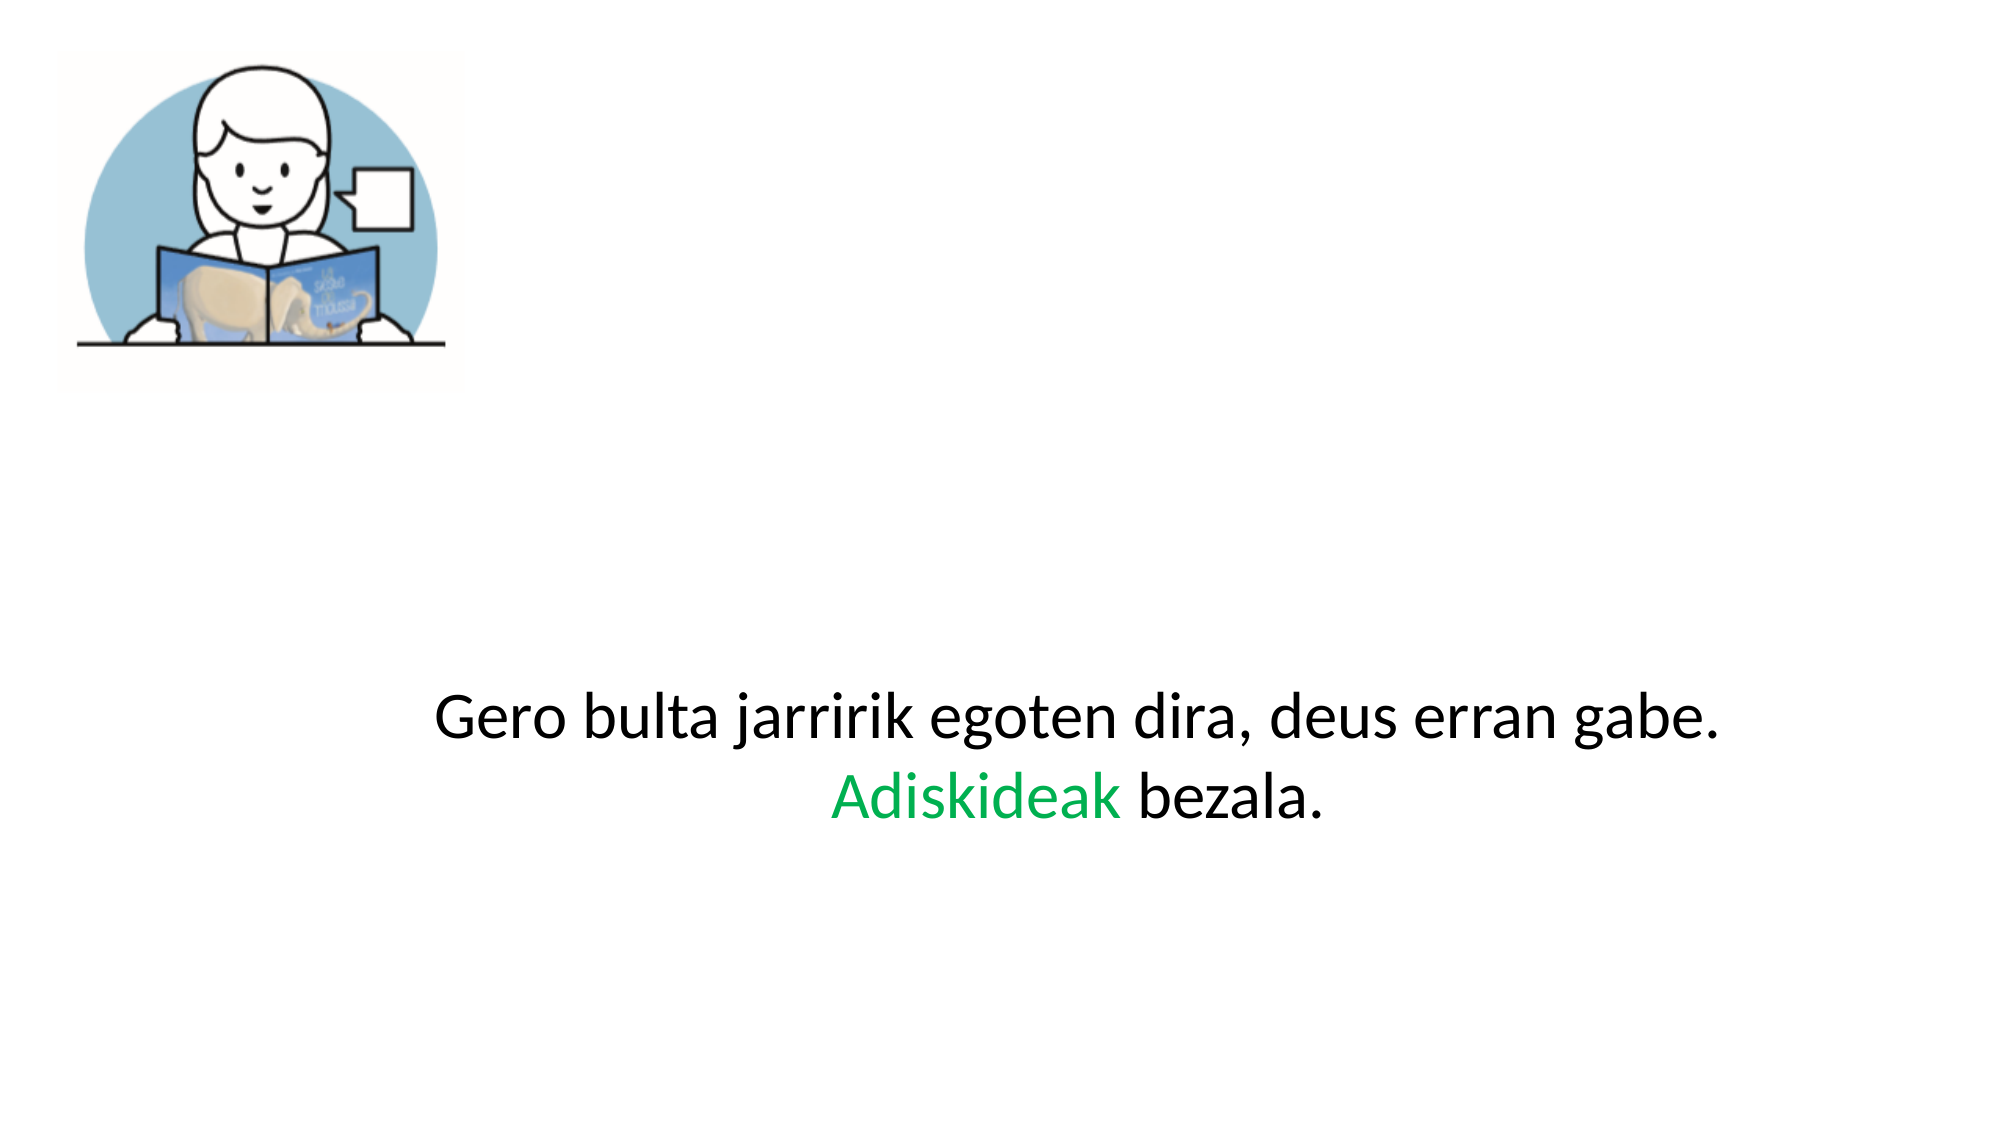

Gero bulta jarririk egoten dira, deus erran gabe.
Adiskideak bezala.